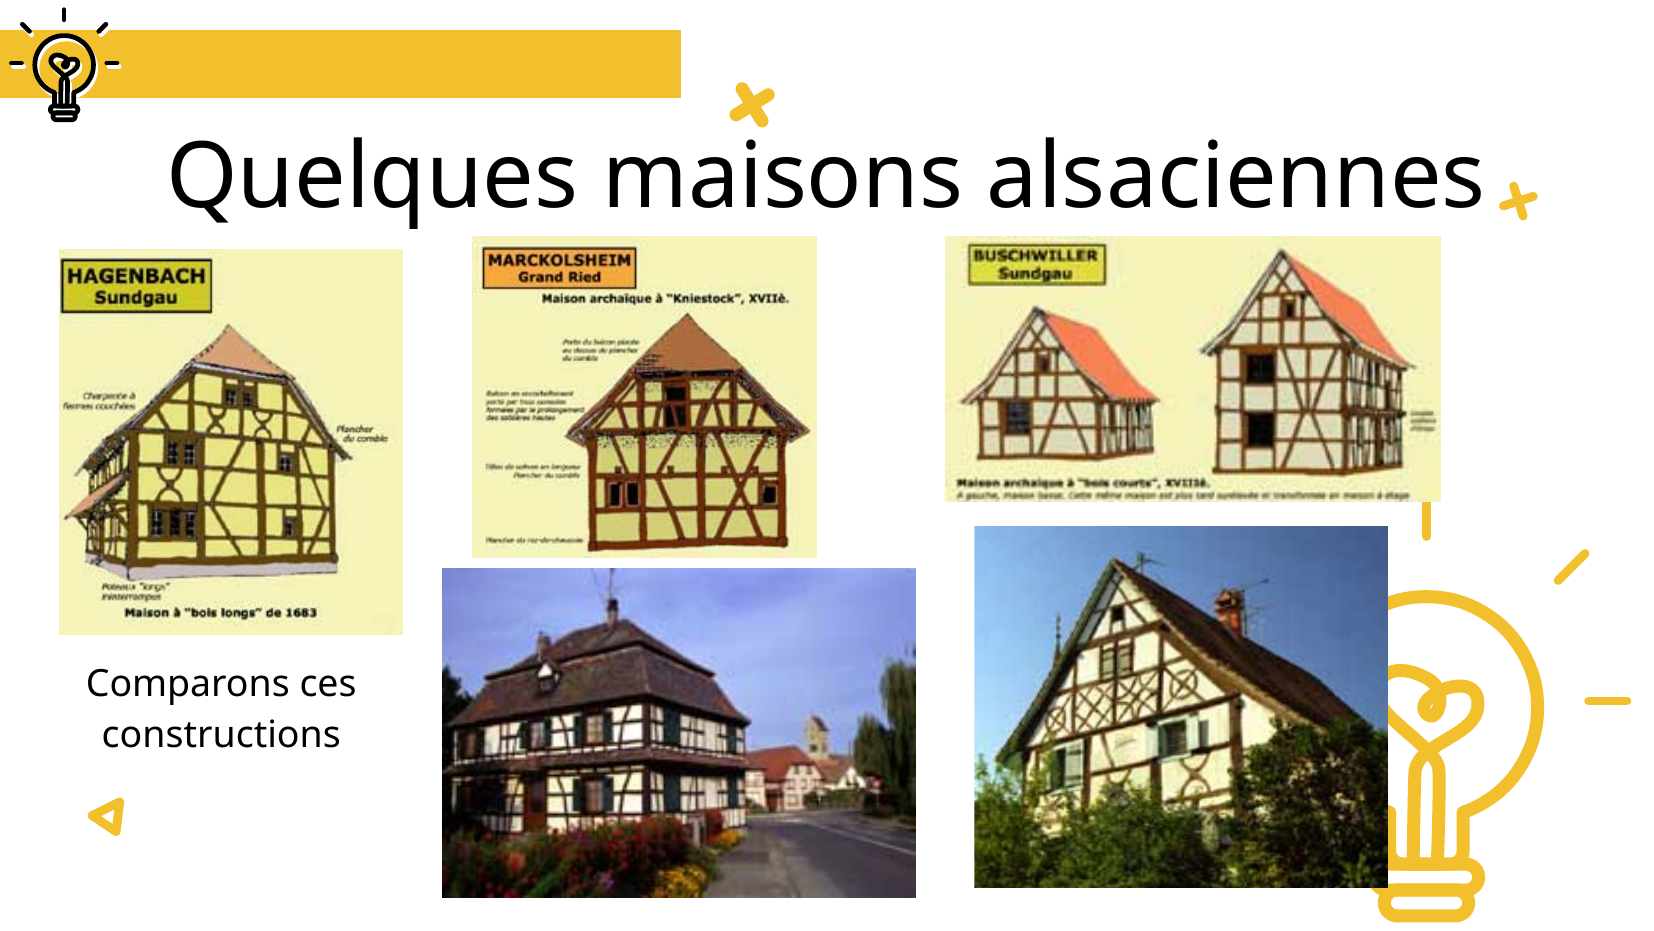

# Quelques maisons alsaciennes
Comparons ces constructions